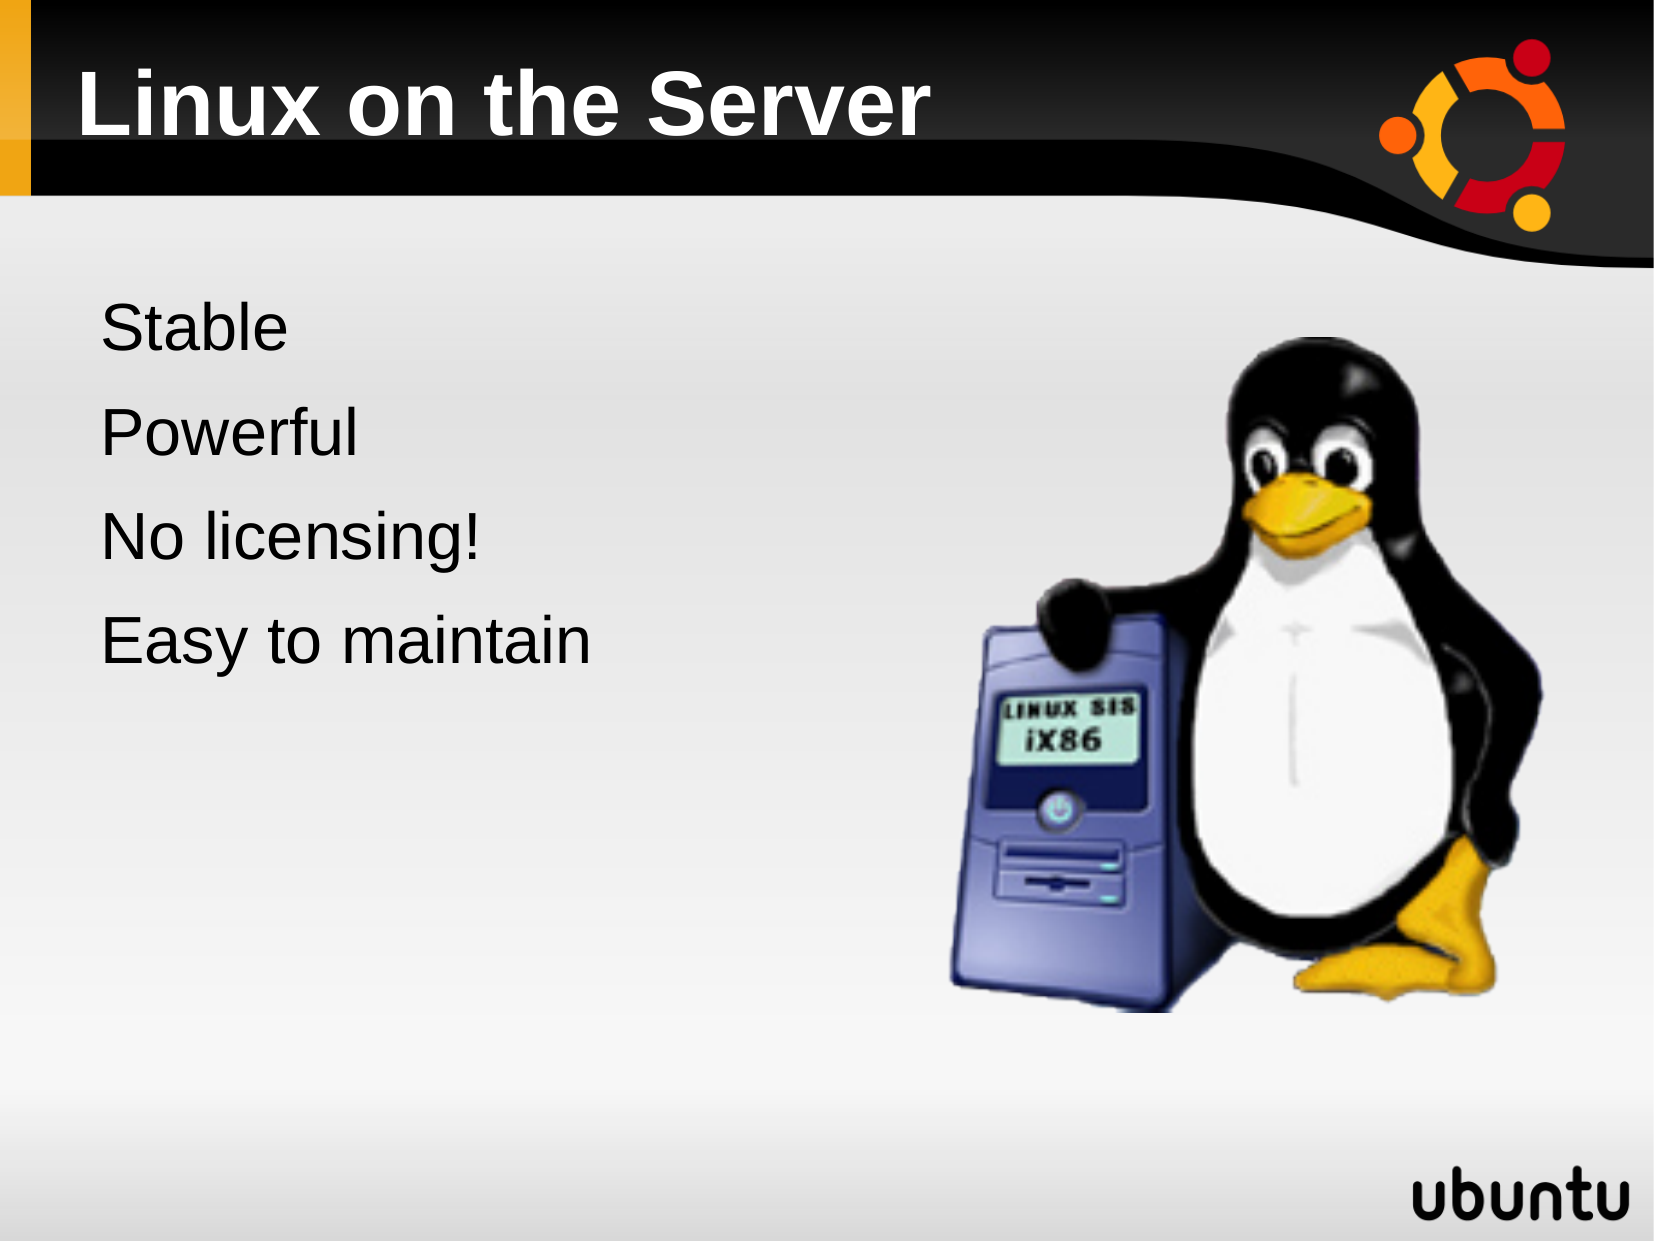

# Linux on the Server
Stable
Powerful
No licensing!
Easy to maintain